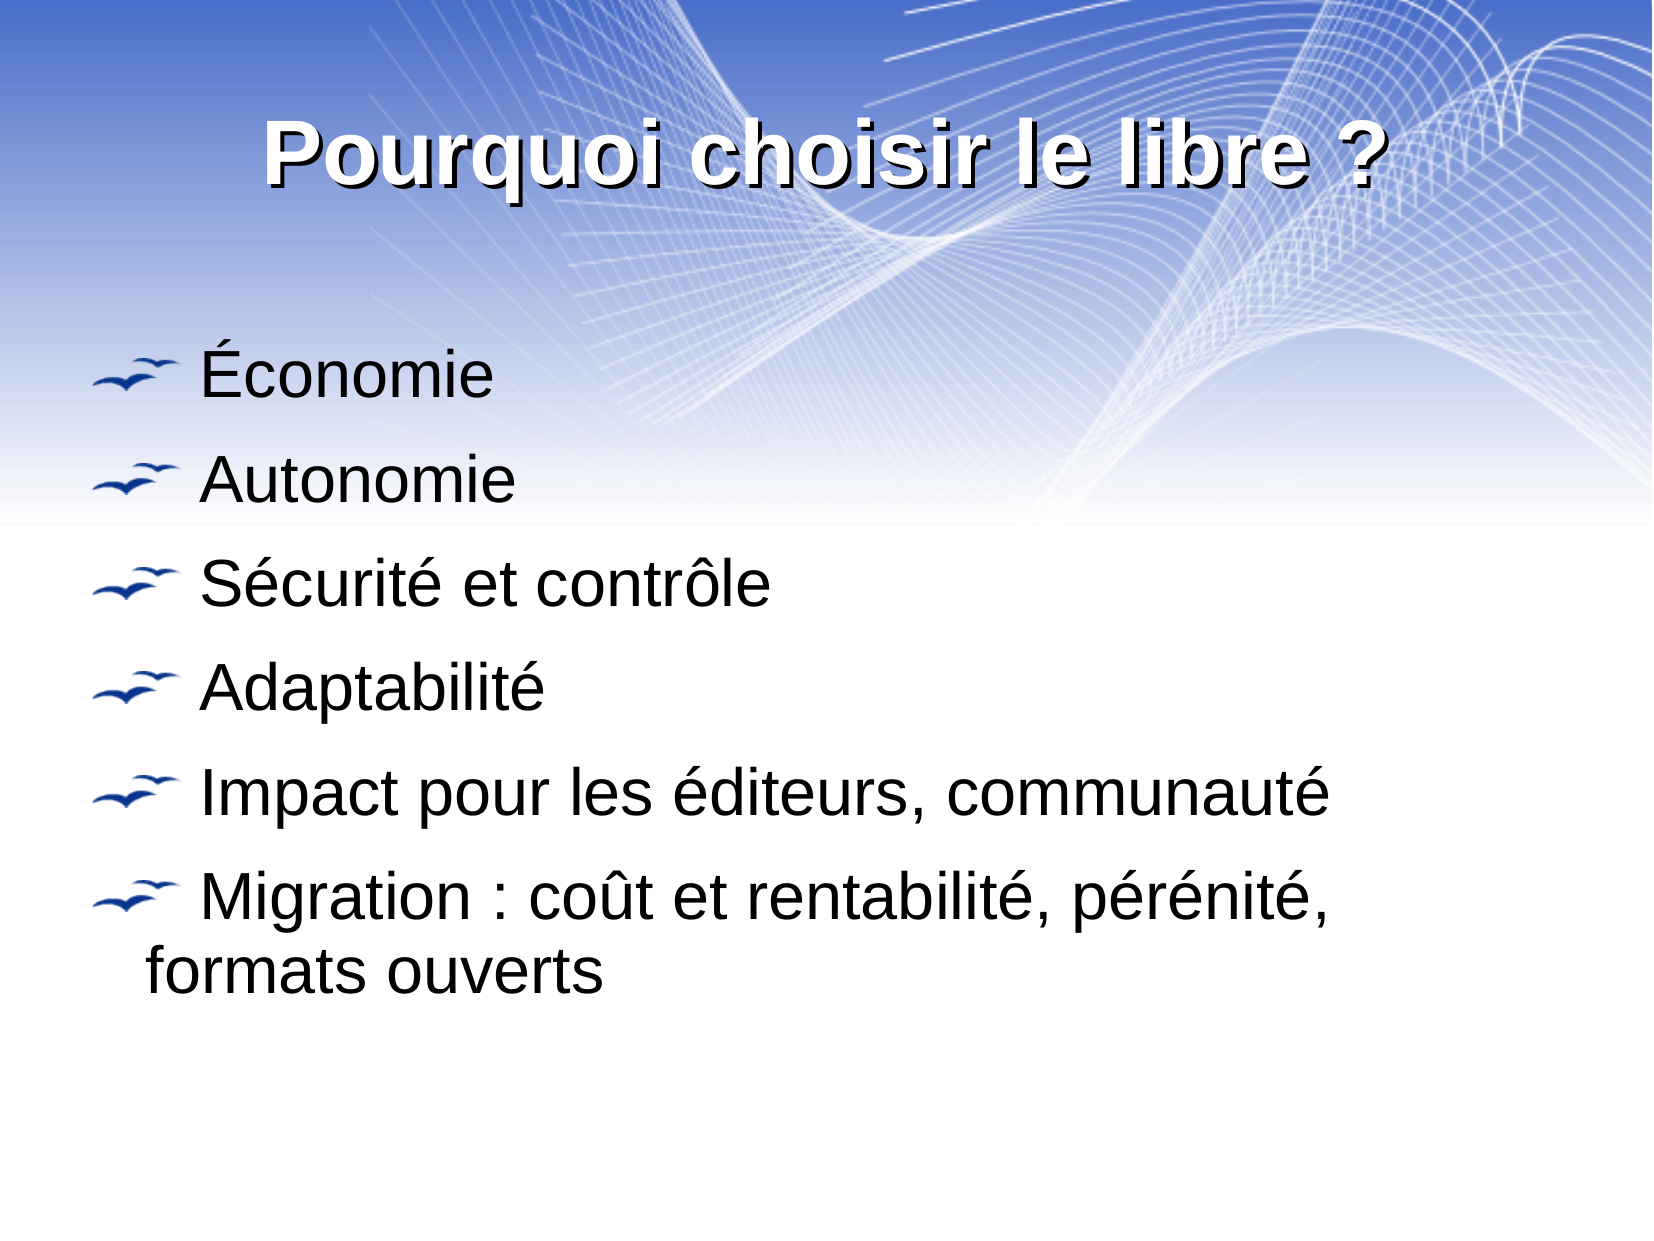

# Pourquoi choisir le libre ?
 Économie
 Autonomie
 Sécurité et contrôle
 Adaptabilité
 Impact pour les éditeurs, communauté
 Migration : coût et rentabilité, pérénité, formats ouverts